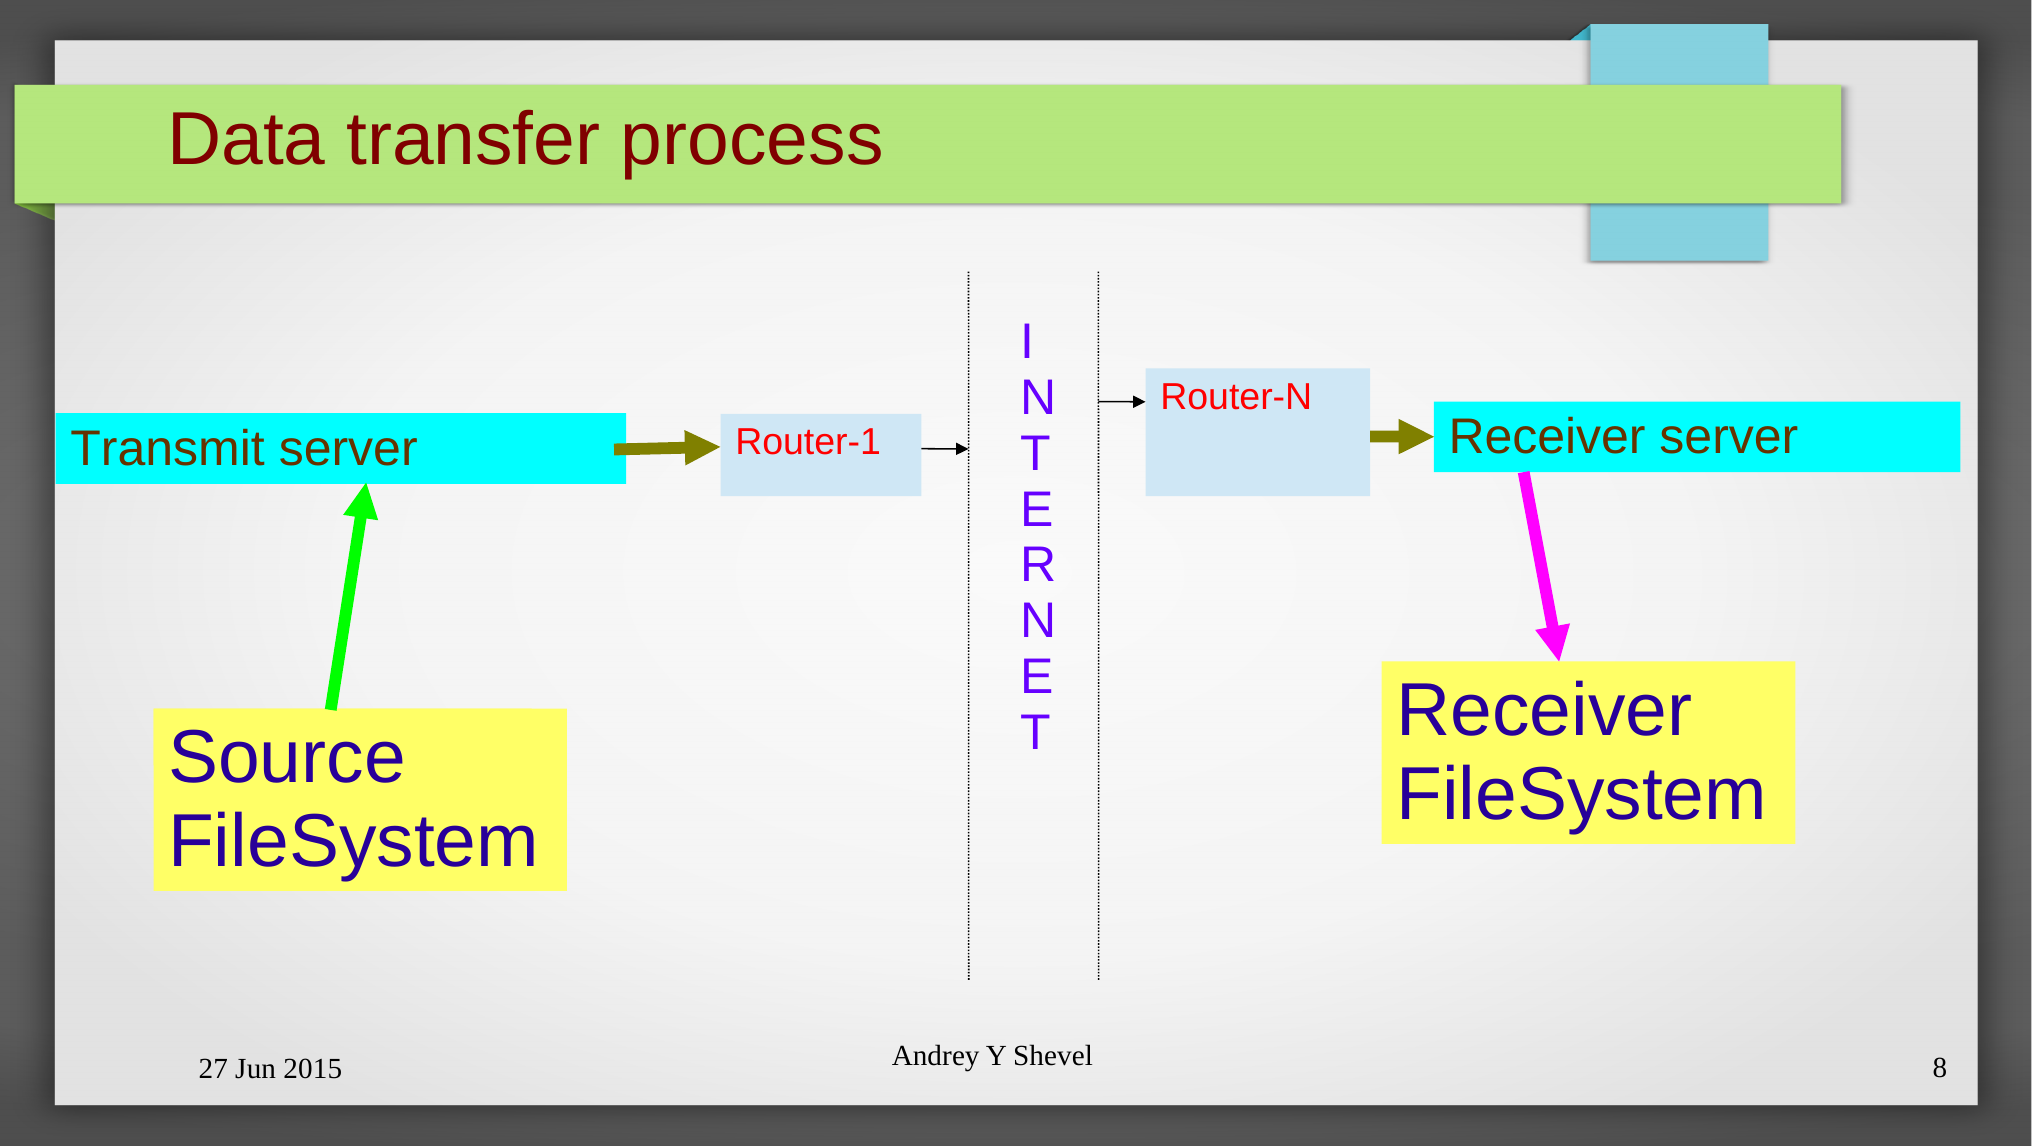

Data transfer process
I
N
T
E
R
N
E
T
Router-N
Receiver server
Transmit server
Router-1
Receiver FileSystem
Файловая система1
Source FileSystem
8
15 April 2013